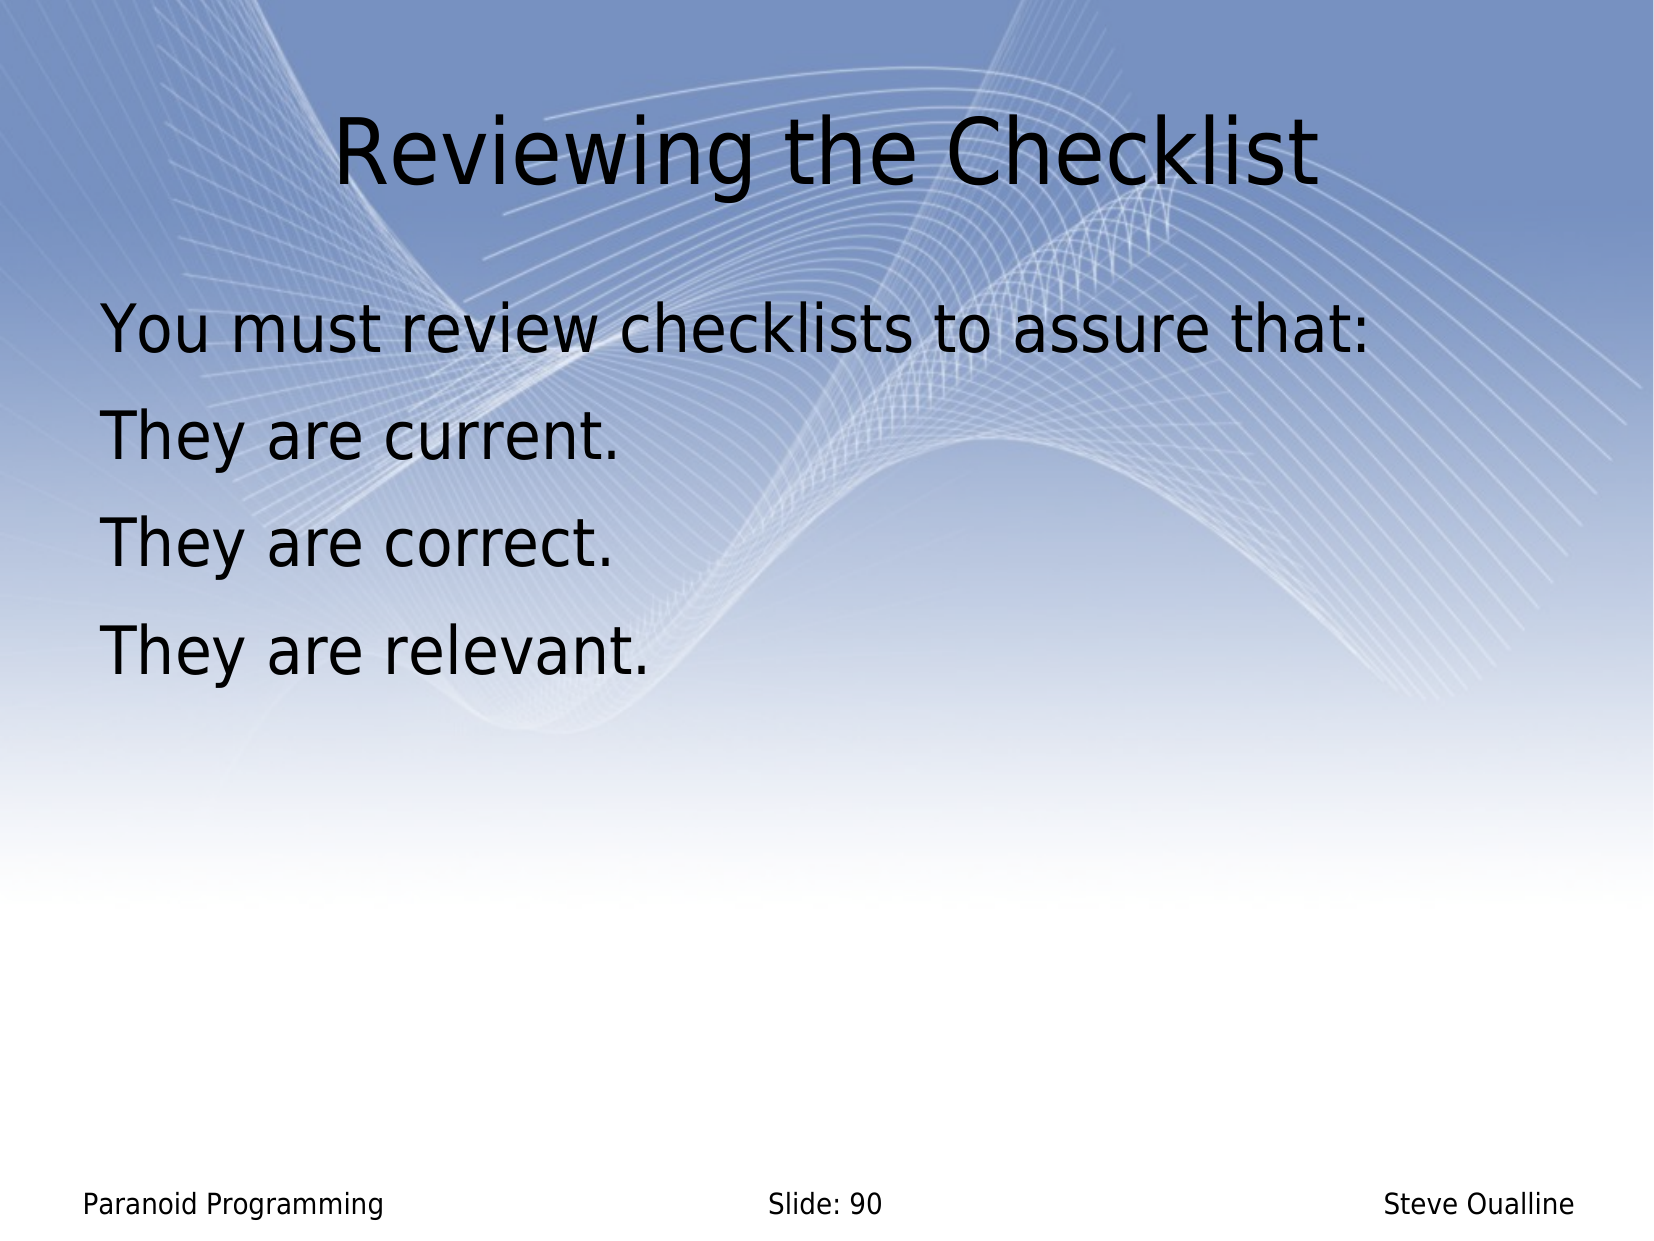

# Reviewing the Checklist
You must review checklists to assure that:
They are current.
They are correct.
They are relevant.
Paranoid Programming
Steve Oualline
90